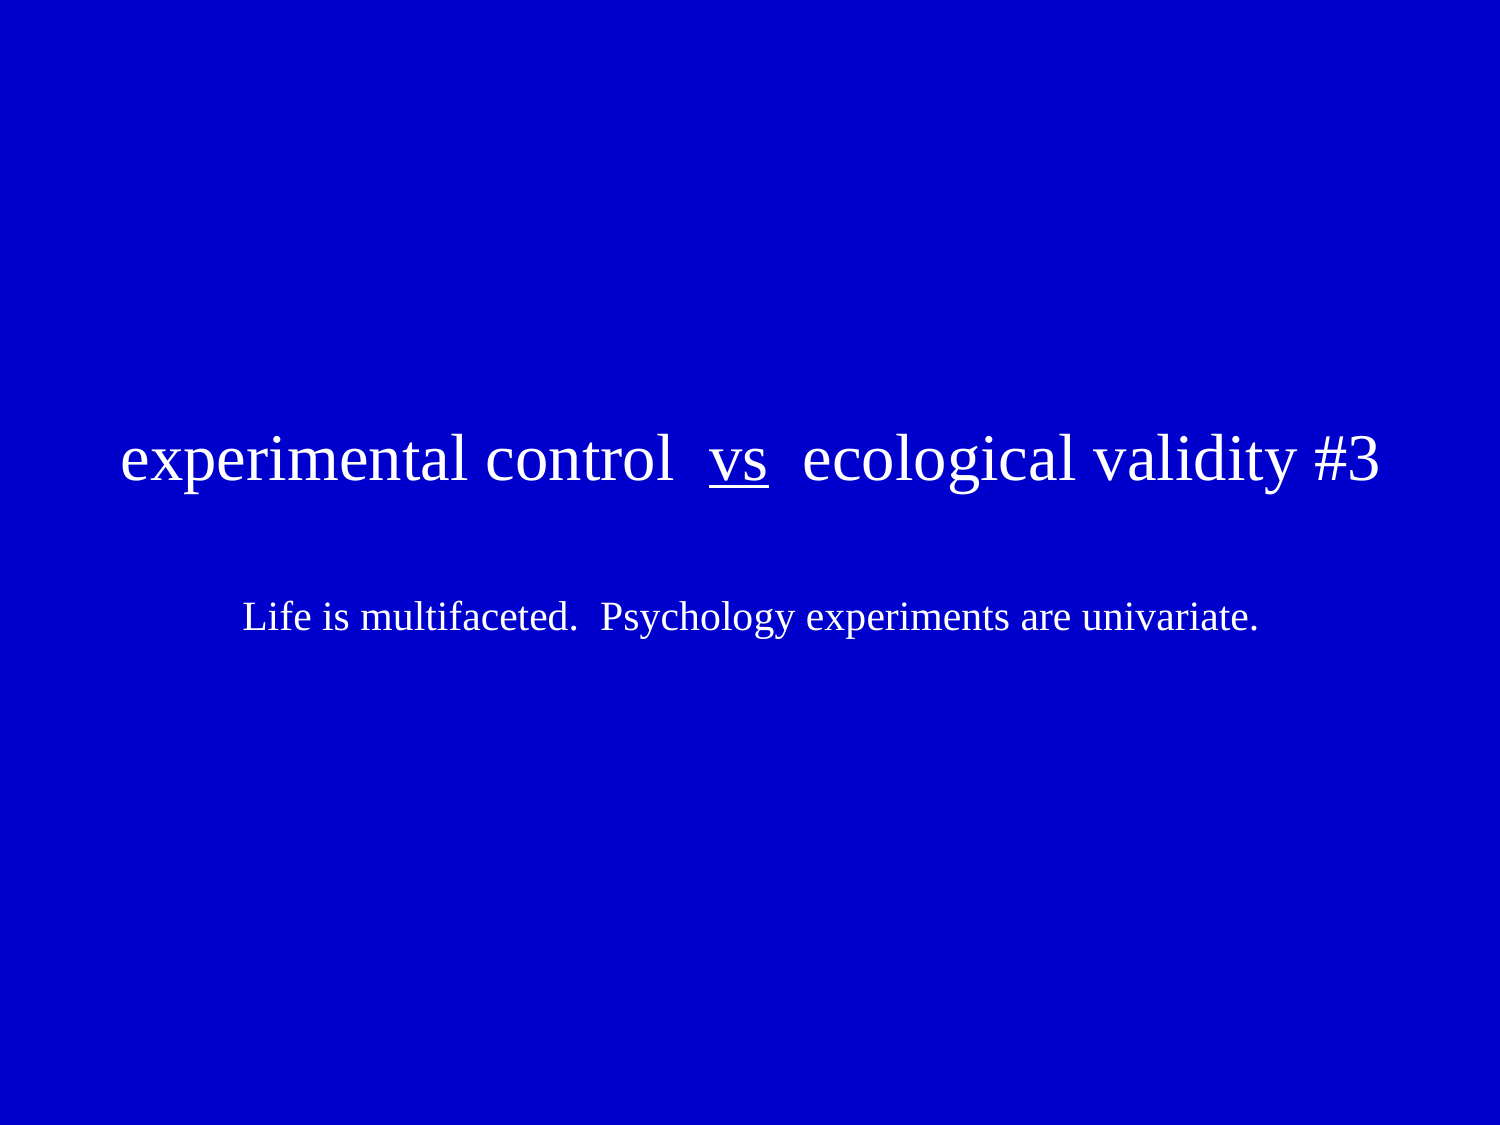

# experimental control vs ecological validity #3 Life is multifaceted. Psychology experiments are univariate.